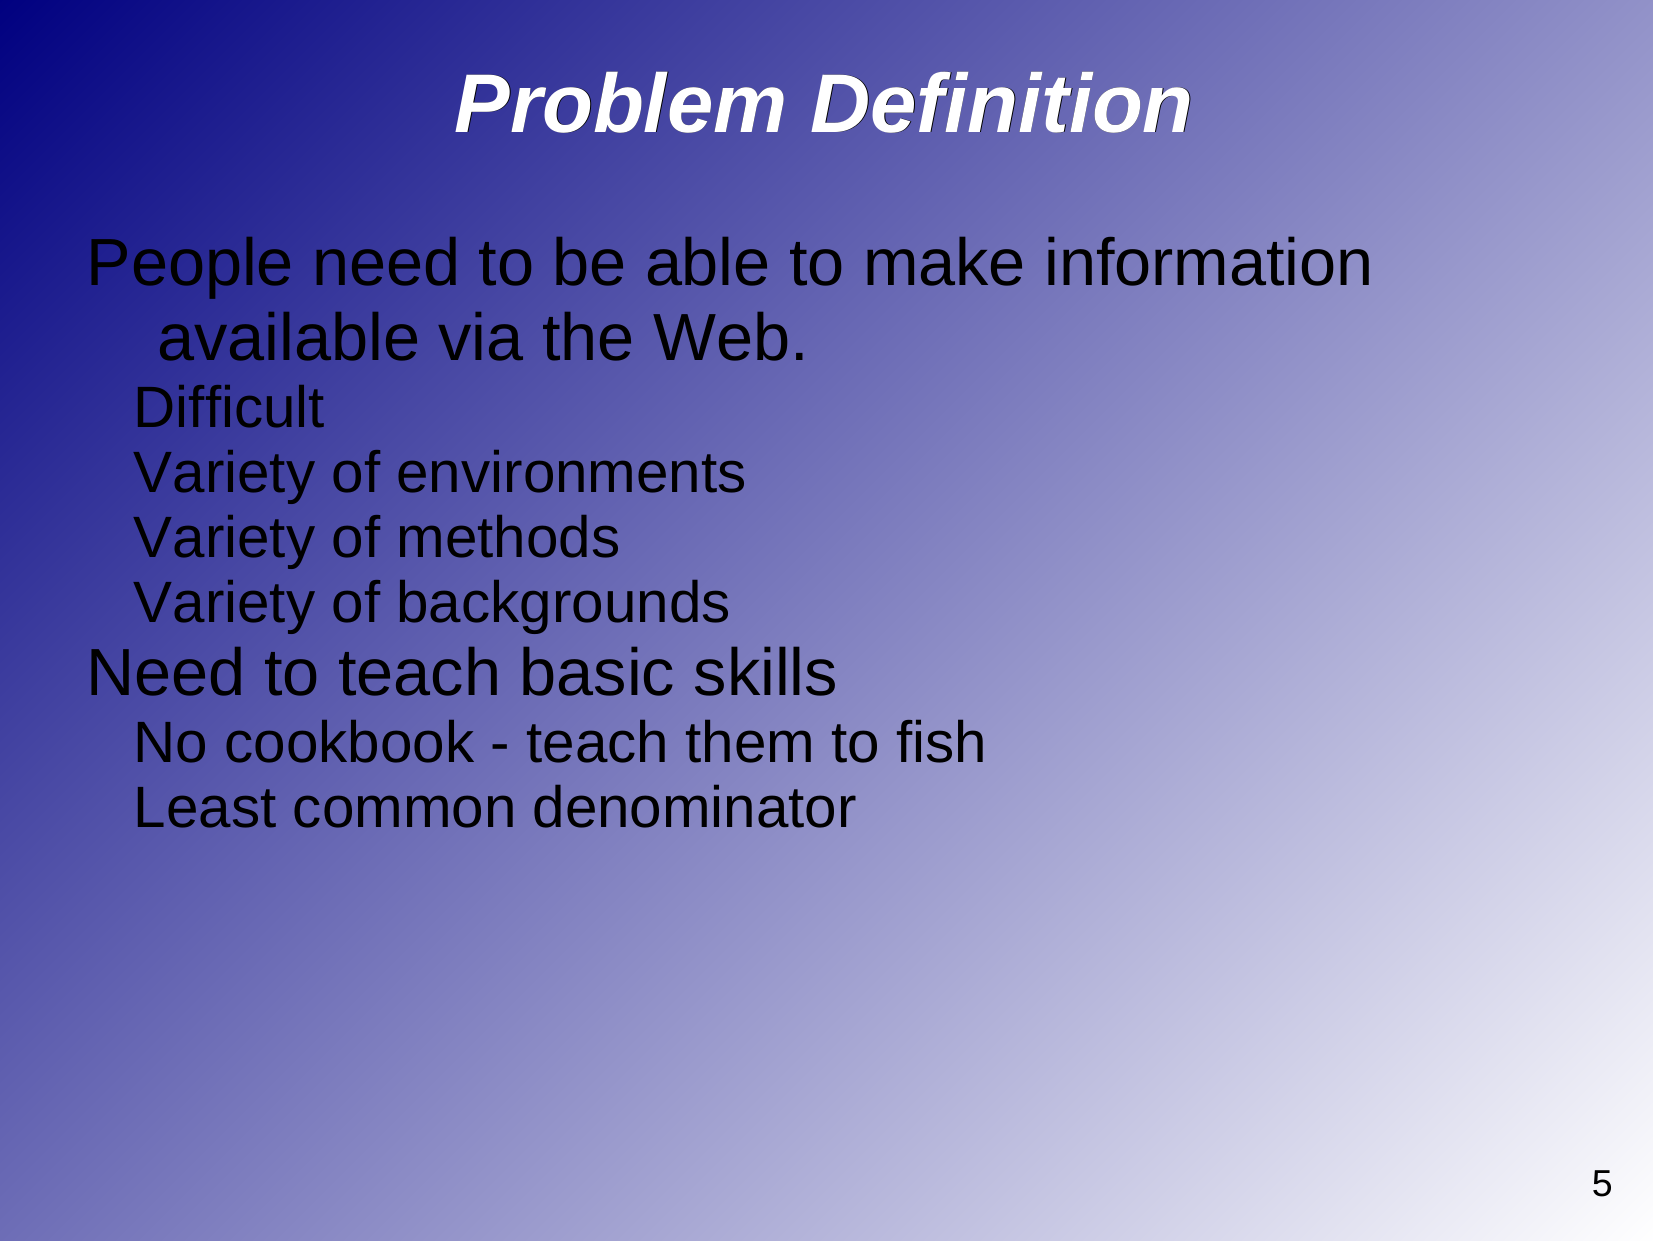

# Problem Definition
People need to be able to make information available via the Web.
Difficult
Variety of environments
Variety of methods
Variety of backgrounds
Need to teach basic skills
No cookbook - teach them to fish
Least common denominator